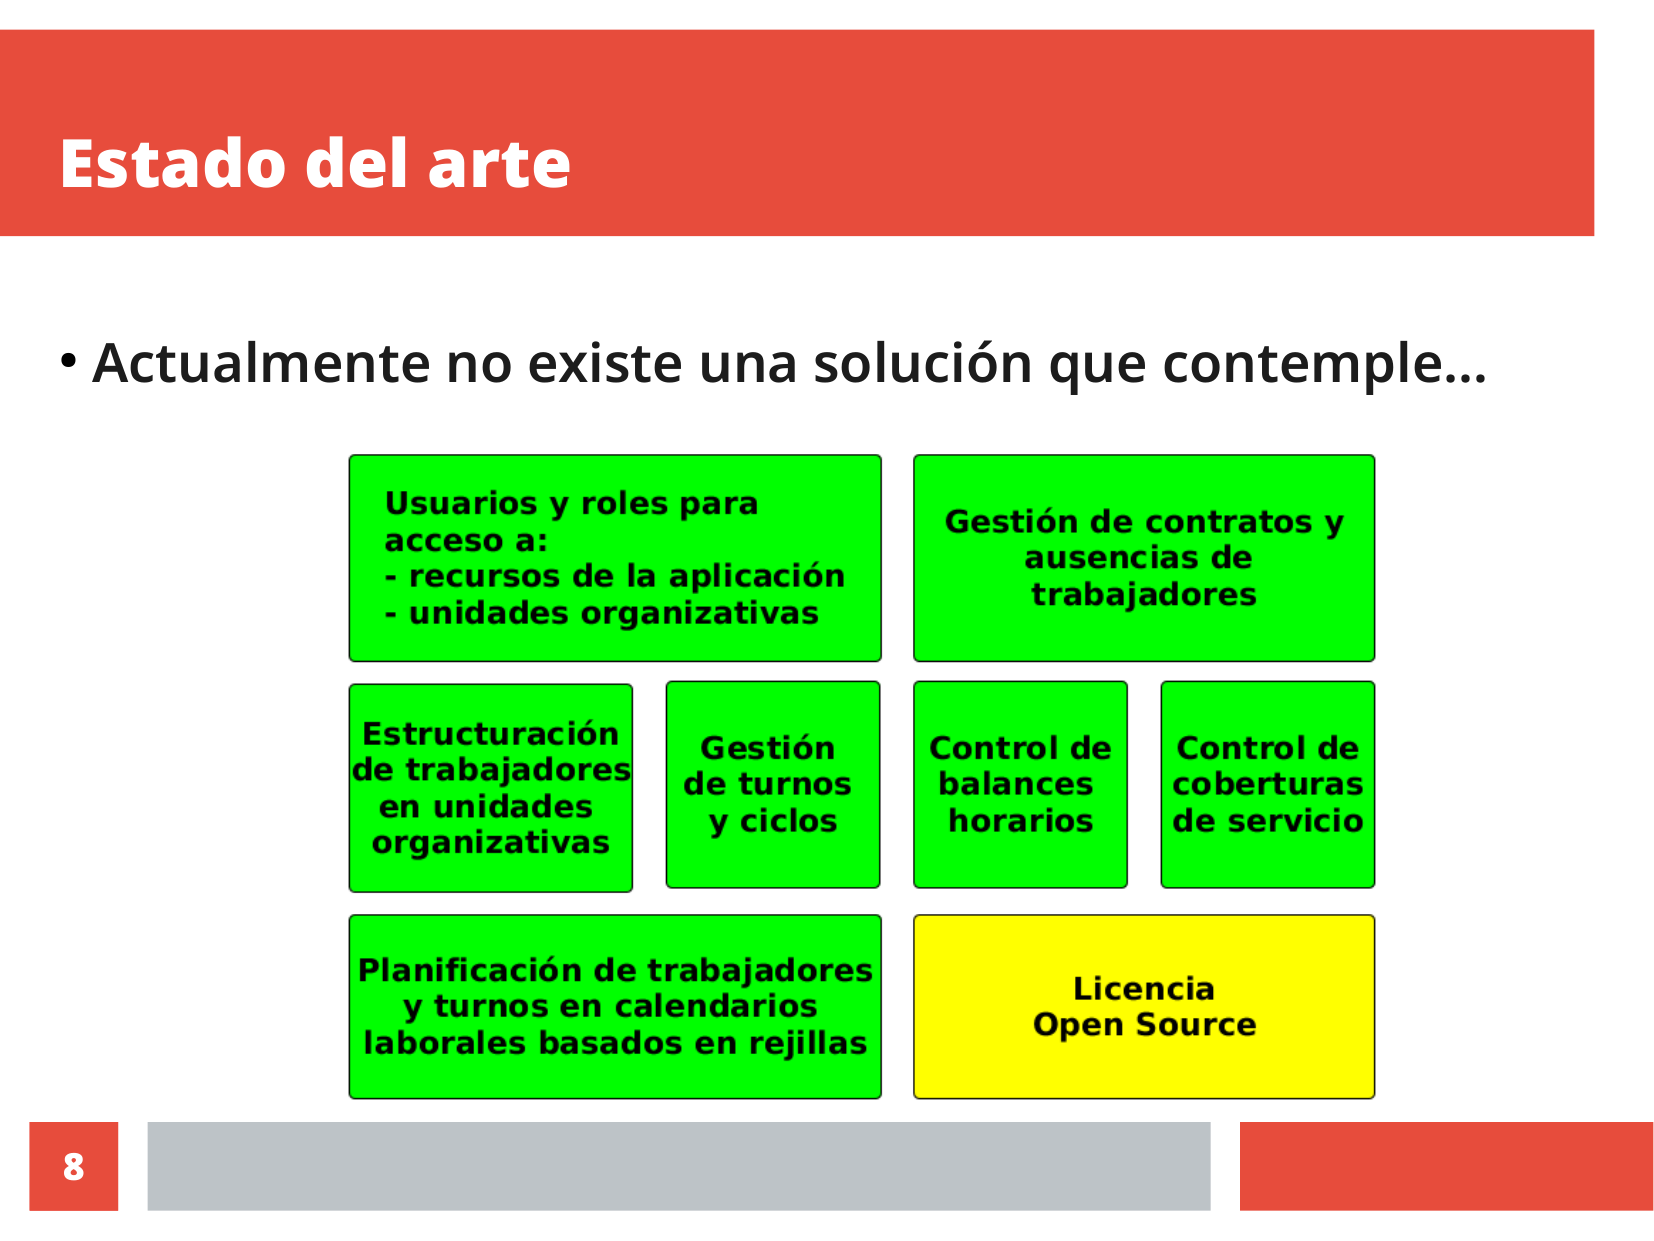

# Estado del arte
 Actualmente no existe una solución que contemple…
8